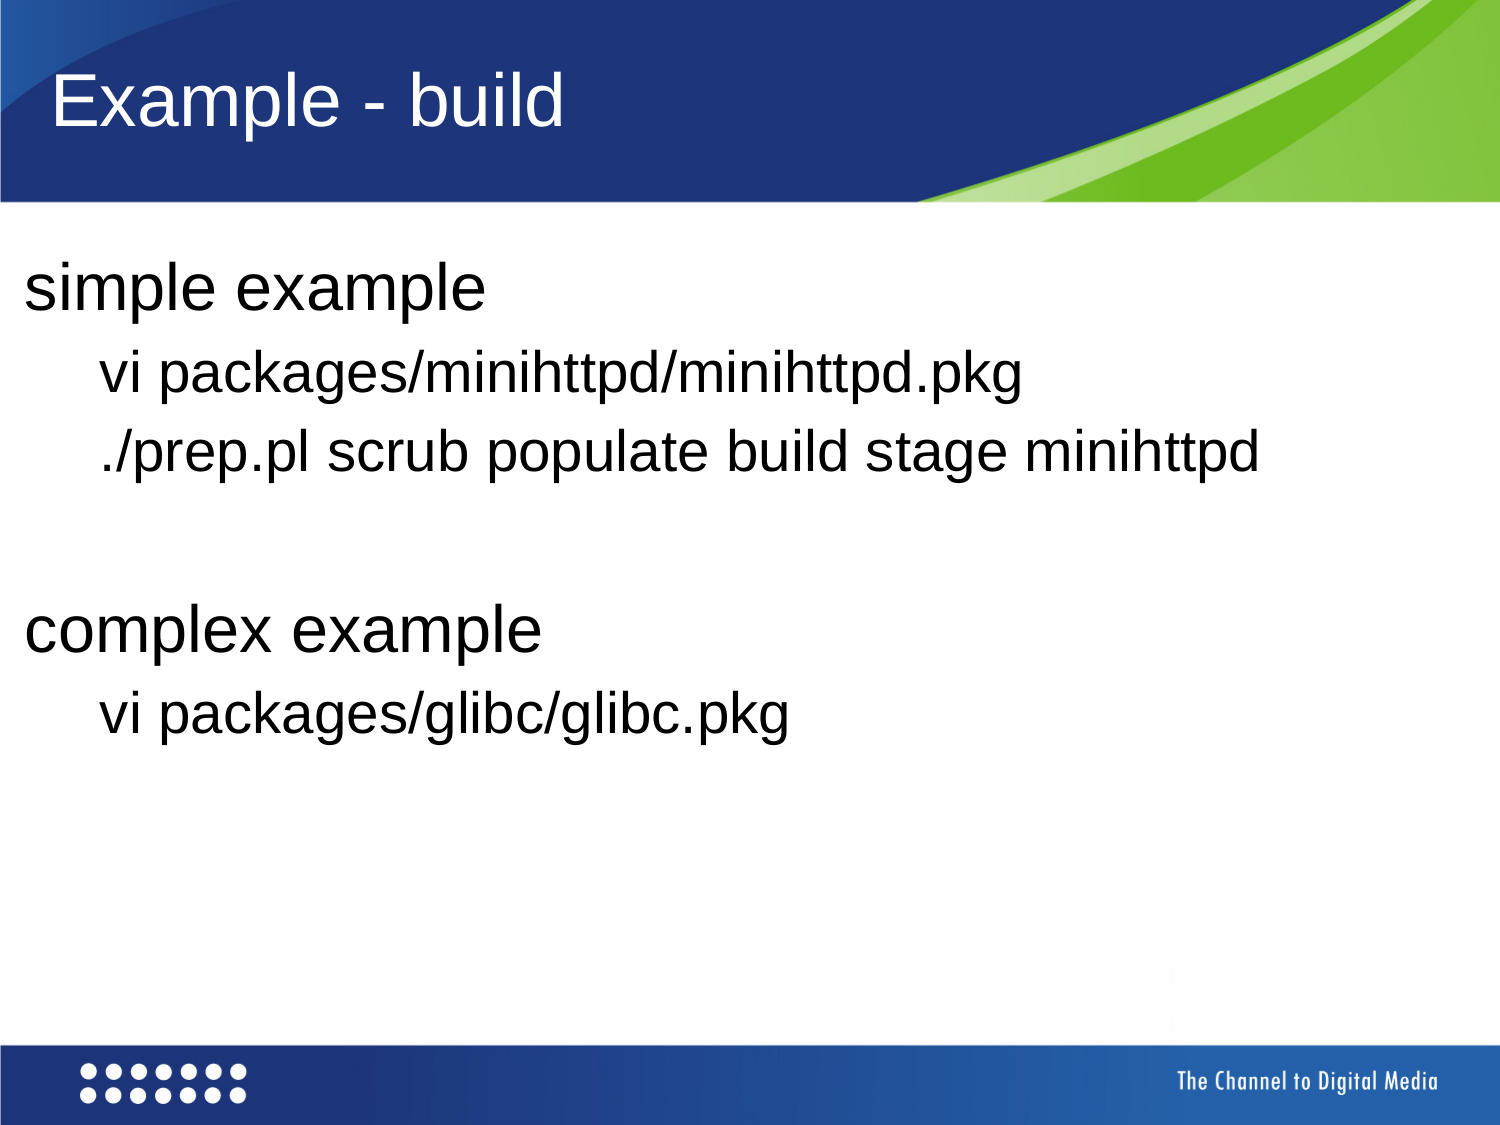

# Example - build
simple example
vi packages/minihttpd/minihttpd.pkg
./prep.pl scrub populate build stage minihttpd
complex example
vi packages/glibc/glibc.pkg